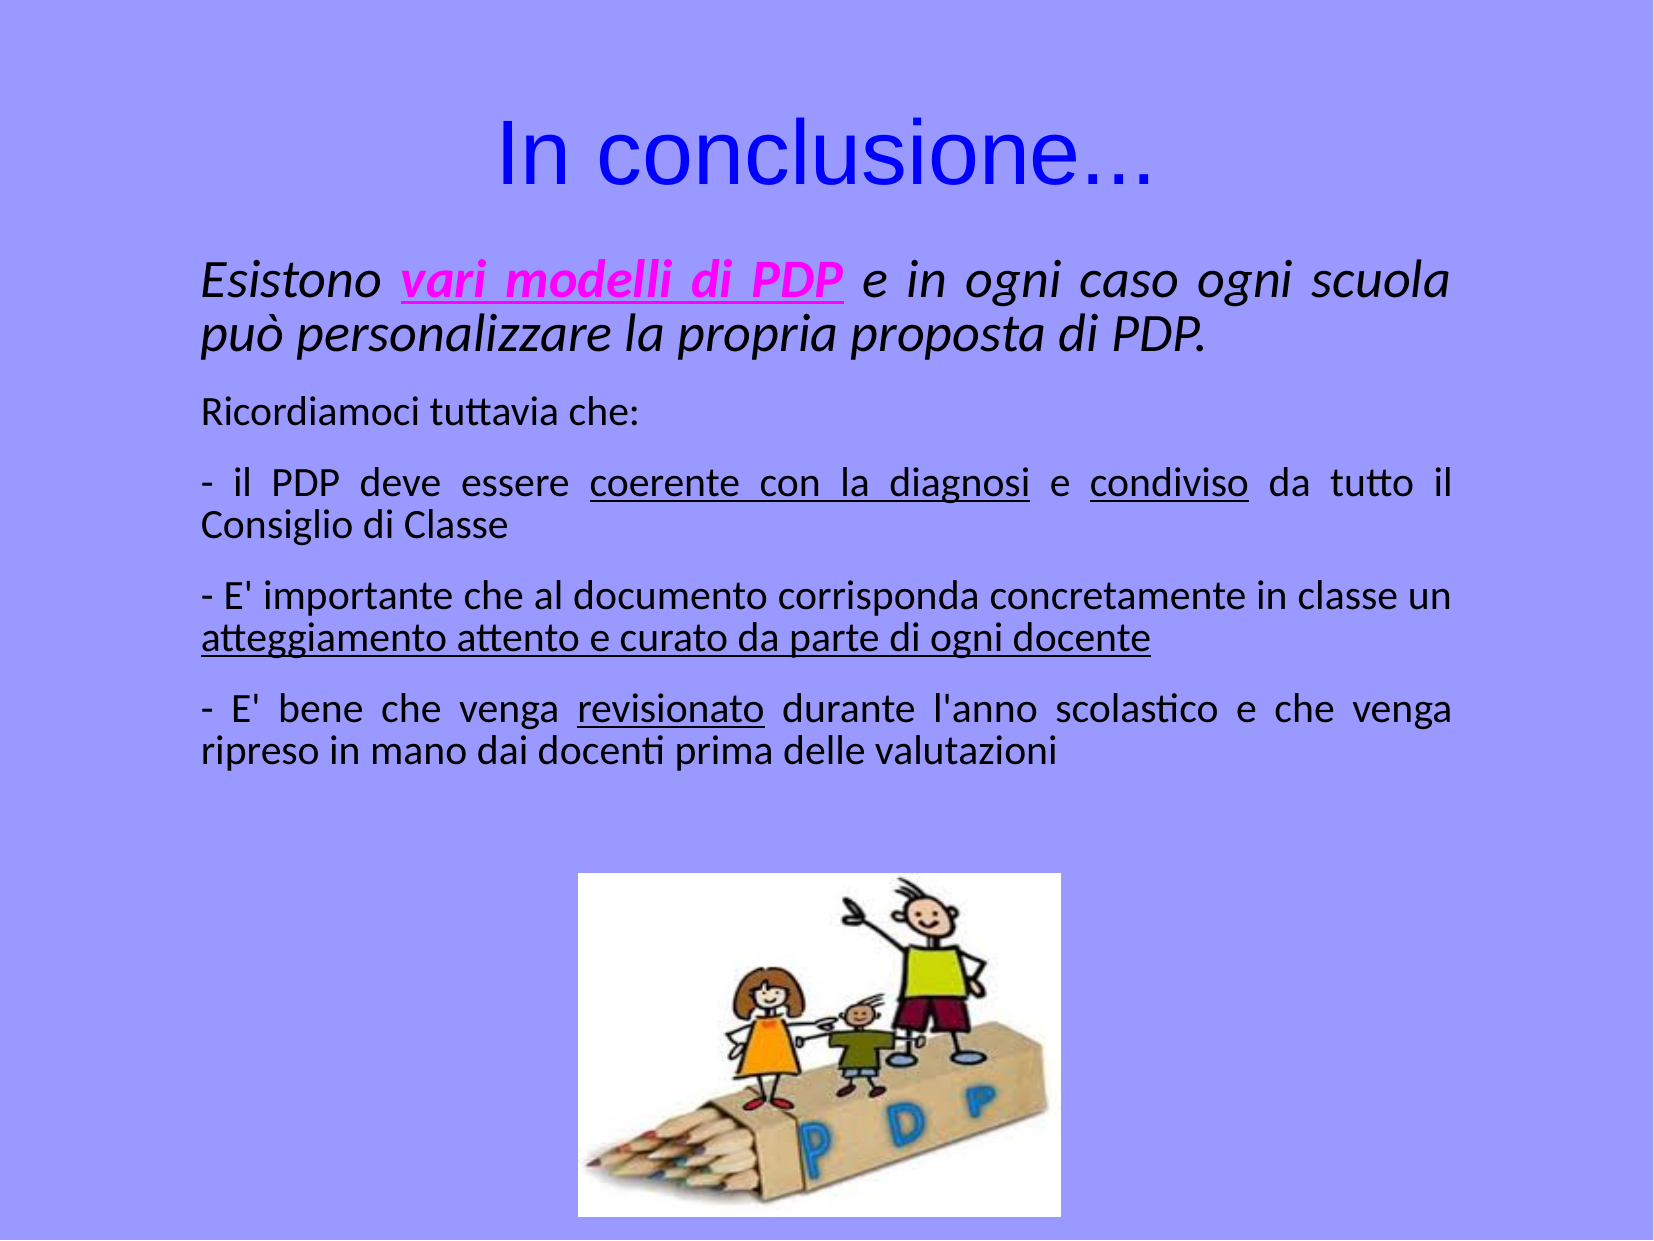

# In conclusione...
Esistono vari modelli di PDP e in ogni caso ogni scuola può personalizzare la propria proposta di PDP.
Ricordiamoci tuttavia che:
- il PDP deve essere coerente con la diagnosi e condiviso da tutto il Consiglio di Classe
- E' importante che al documento corrisponda concretamente in classe un atteggiamento attento e curato da parte di ogni docente
- E' bene che venga revisionato durante l'anno scolastico e che venga ripreso in mano dai docenti prima delle valutazioni